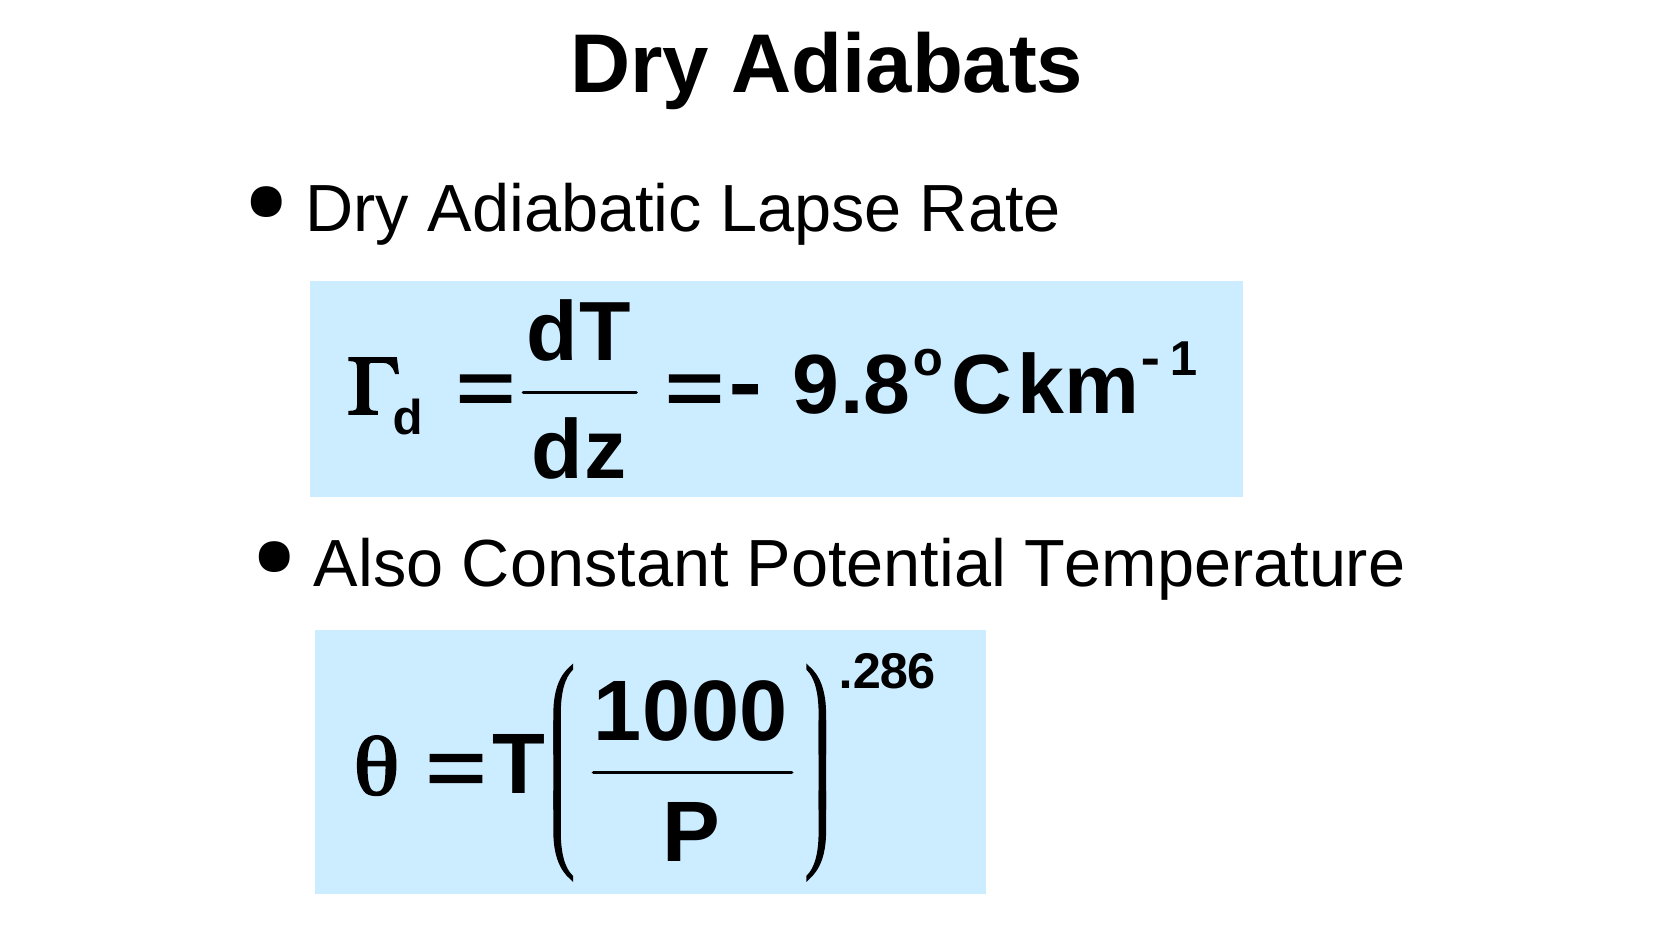

# Dry Adiabats
 Dry Adiabatic Lapse Rate
 Also Constant Potential Temperature